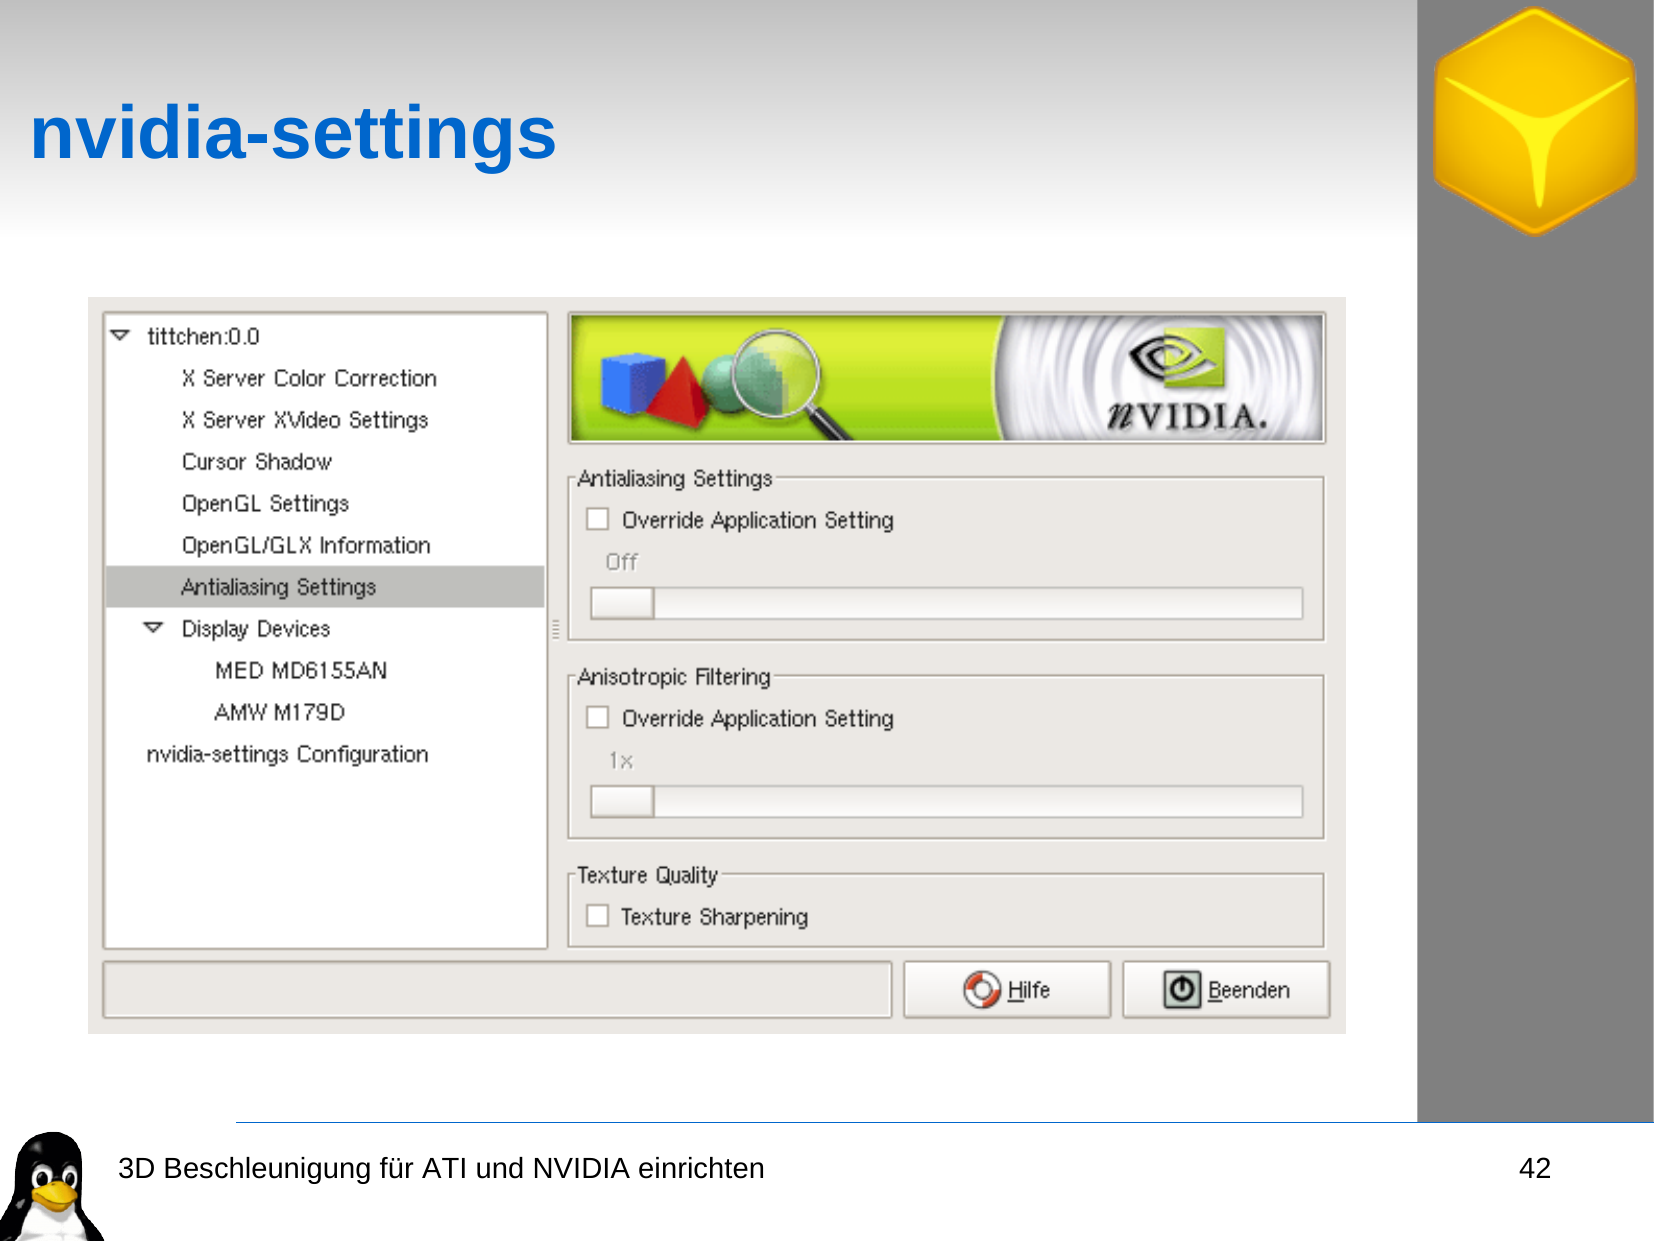

# nvidia-settings
3D Beschleunigung für ATI und NVIDIA einrichten
42